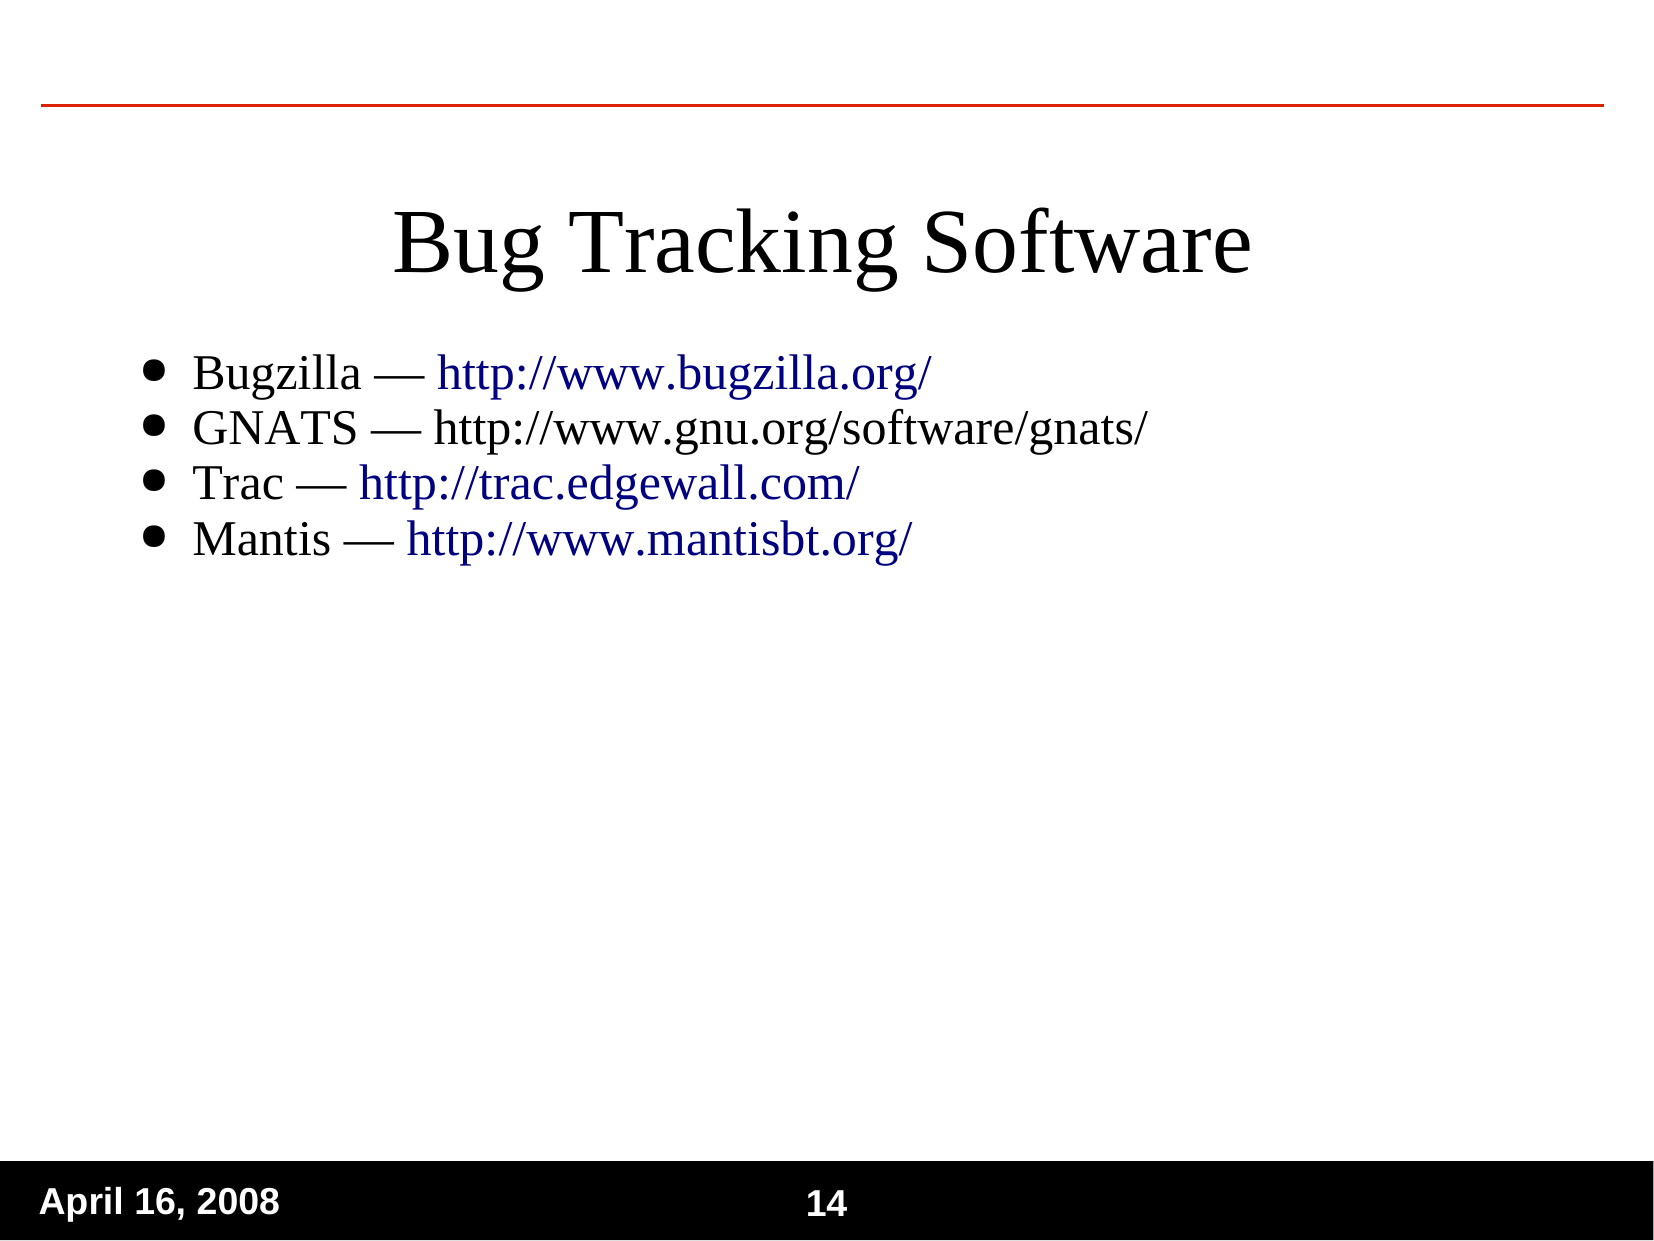

# Bug Tracking Software
Bugzilla — http://www.bugzilla.org/
GNATS — http://www.gnu.org/software/gnats/
Trac — http://trac.edgewall.com/
Mantis — http://www.mantisbt.org/